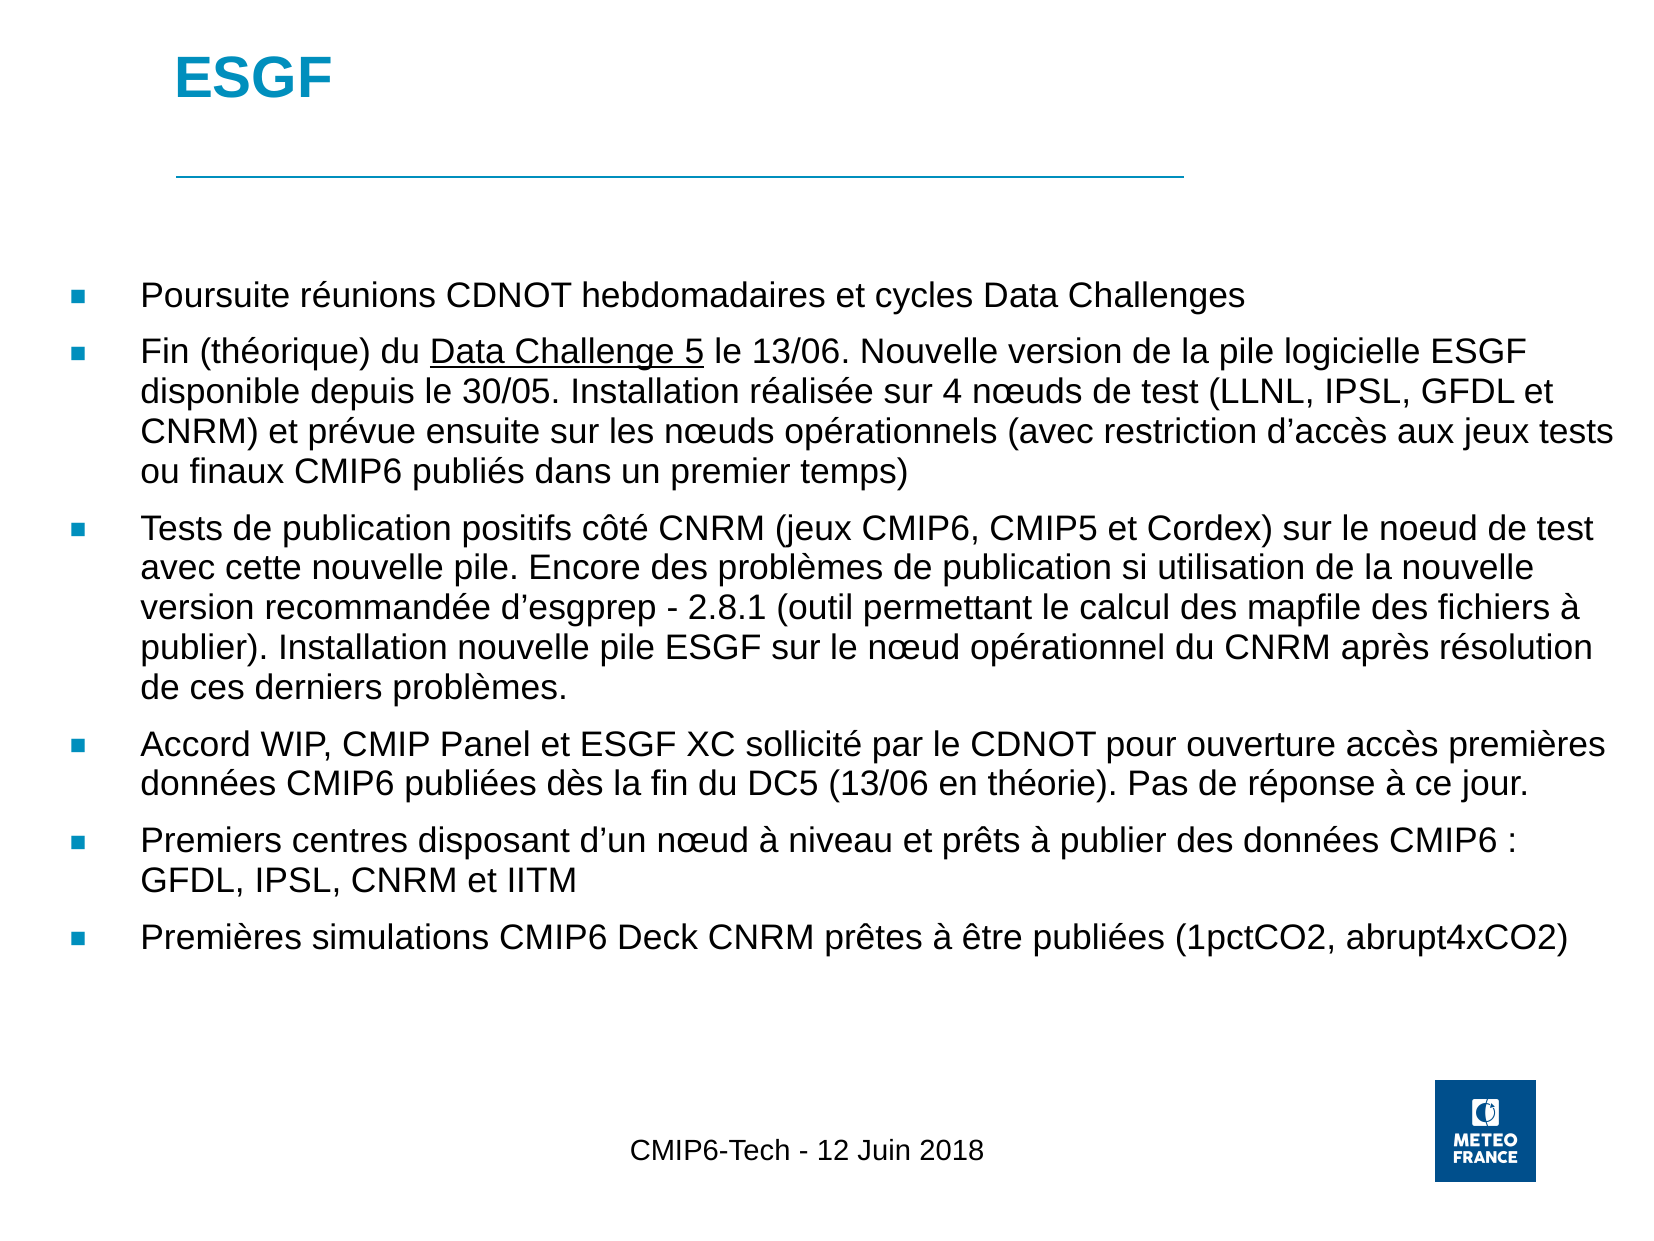

# ESGF
Poursuite réunions CDNOT hebdomadaires et cycles Data Challenges
Fin (théorique) du Data Challenge 5 le 13/06. Nouvelle version de la pile logicielle ESGF disponible depuis le 30/05. Installation réalisée sur 4 nœuds de test (LLNL, IPSL, GFDL et CNRM) et prévue ensuite sur les nœuds opérationnels (avec restriction d’accès aux jeux tests ou finaux CMIP6 publiés dans un premier temps)
Tests de publication positifs côté CNRM (jeux CMIP6, CMIP5 et Cordex) sur le noeud de test avec cette nouvelle pile. Encore des problèmes de publication si utilisation de la nouvelle version recommandée d’esgprep - 2.8.1 (outil permettant le calcul des mapfile des fichiers à publier). Installation nouvelle pile ESGF sur le nœud opérationnel du CNRM après résolution de ces derniers problèmes.
Accord WIP, CMIP Panel et ESGF XC sollicité par le CDNOT pour ouverture accès premières données CMIP6 publiées dès la fin du DC5 (13/06 en théorie). Pas de réponse à ce jour.
Premiers centres disposant d’un nœud à niveau et prêts à publier des données CMIP6 : GFDL, IPSL, CNRM et IITM
Premières simulations CMIP6 Deck CNRM prêtes à être publiées (1pctCO2, abrupt4xCO2)
CMIP6-Tech - 12 Juin 2018